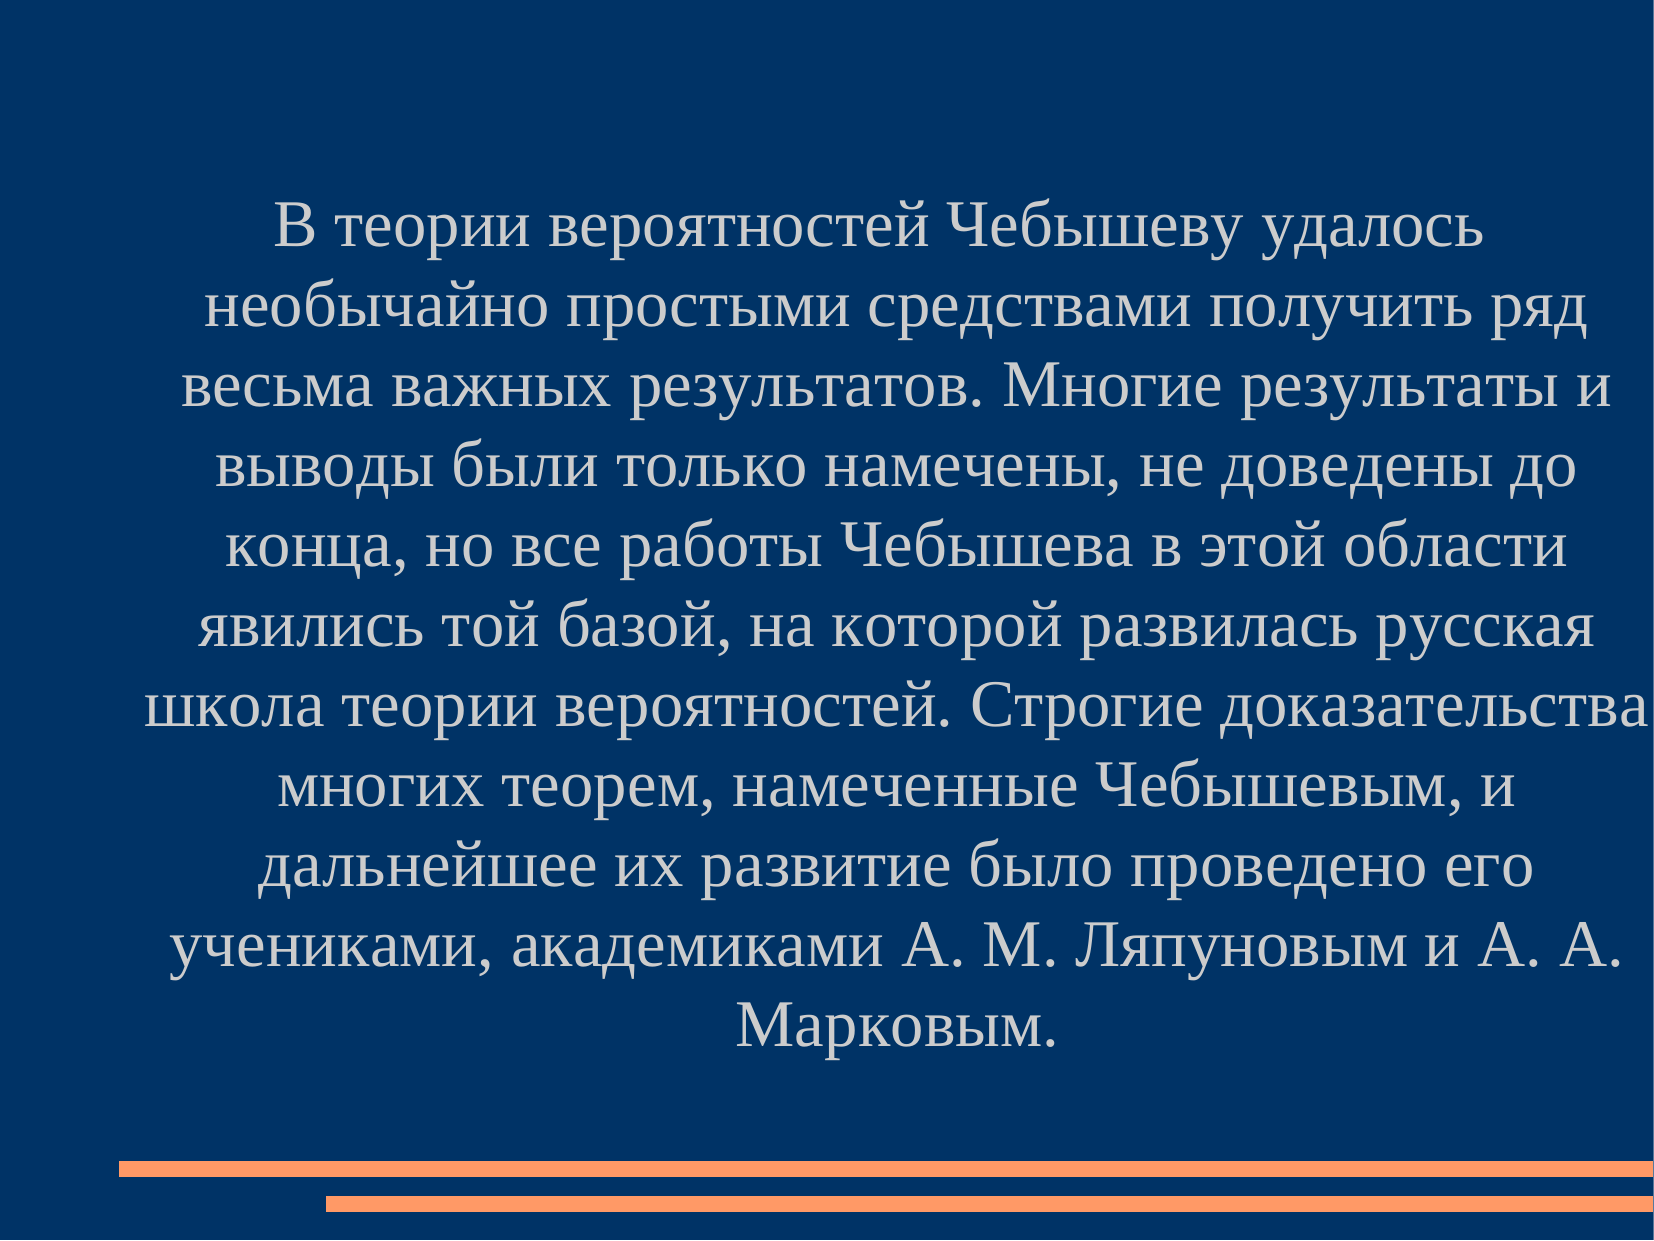

В теории вероятностей Чебышеву удалось необычайно простыми средствами получить ряд весьма важных результатов. Многие результаты и выводы были только намечены, не доведены до конца, но все работы Чебышева в этой области явились той базой, на которой развилась русская школа теории вероятностей. Строгие доказательства многих теорем, намеченные Чебышевым, и дальнейшее их развитие было проведено его учениками, академиками А. М. Ляпуновым и А. А. Марковым.
#